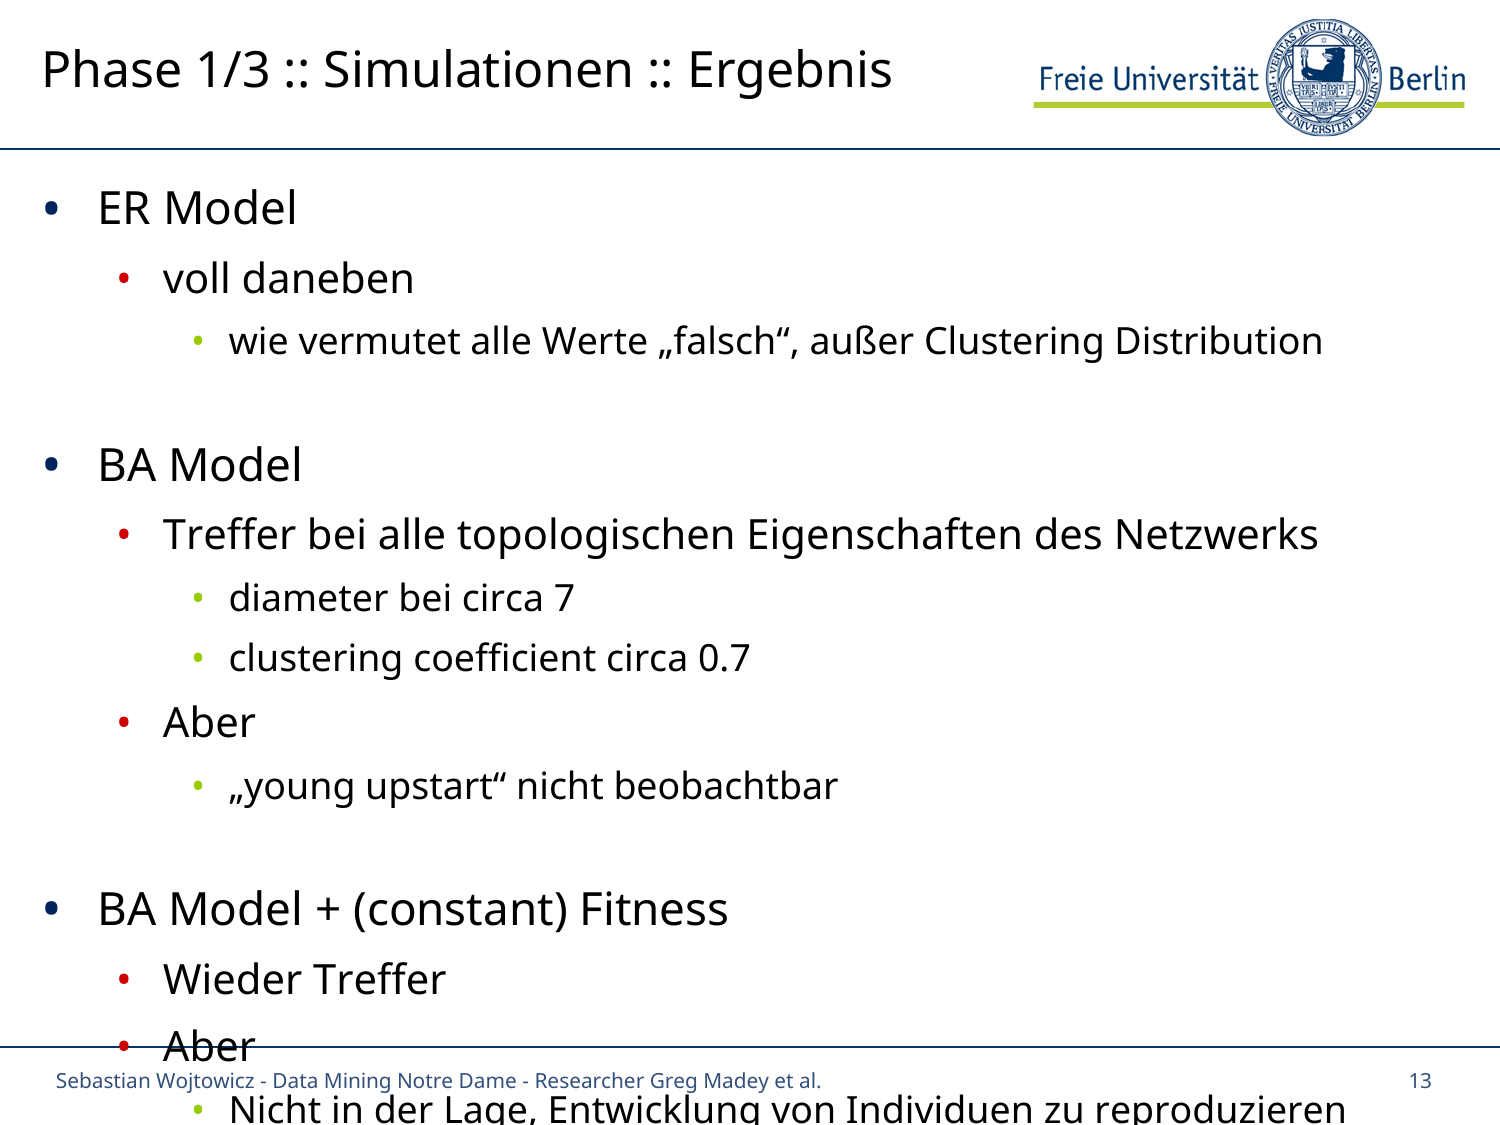

# Phase 1/3 :: Simulationen :: Ergebnis
ER Model
voll daneben
wie vermutet alle Werte „falsch“, außer Clustering Distribution
BA Model
Treffer bei alle topologischen Eigenschaften des Netzwerks
diameter bei circa 7
clustering coefficient circa 0.7
Aber
„young upstart“ nicht beobachtbar
BA Model + (constant) Fitness
Wieder Treffer
Aber
Nicht in der Lage, Entwicklung von Individuen zu reproduzieren
Sebastian Wojtowicz - Data Mining Notre Dame - Researcher Greg Madey et al.
13